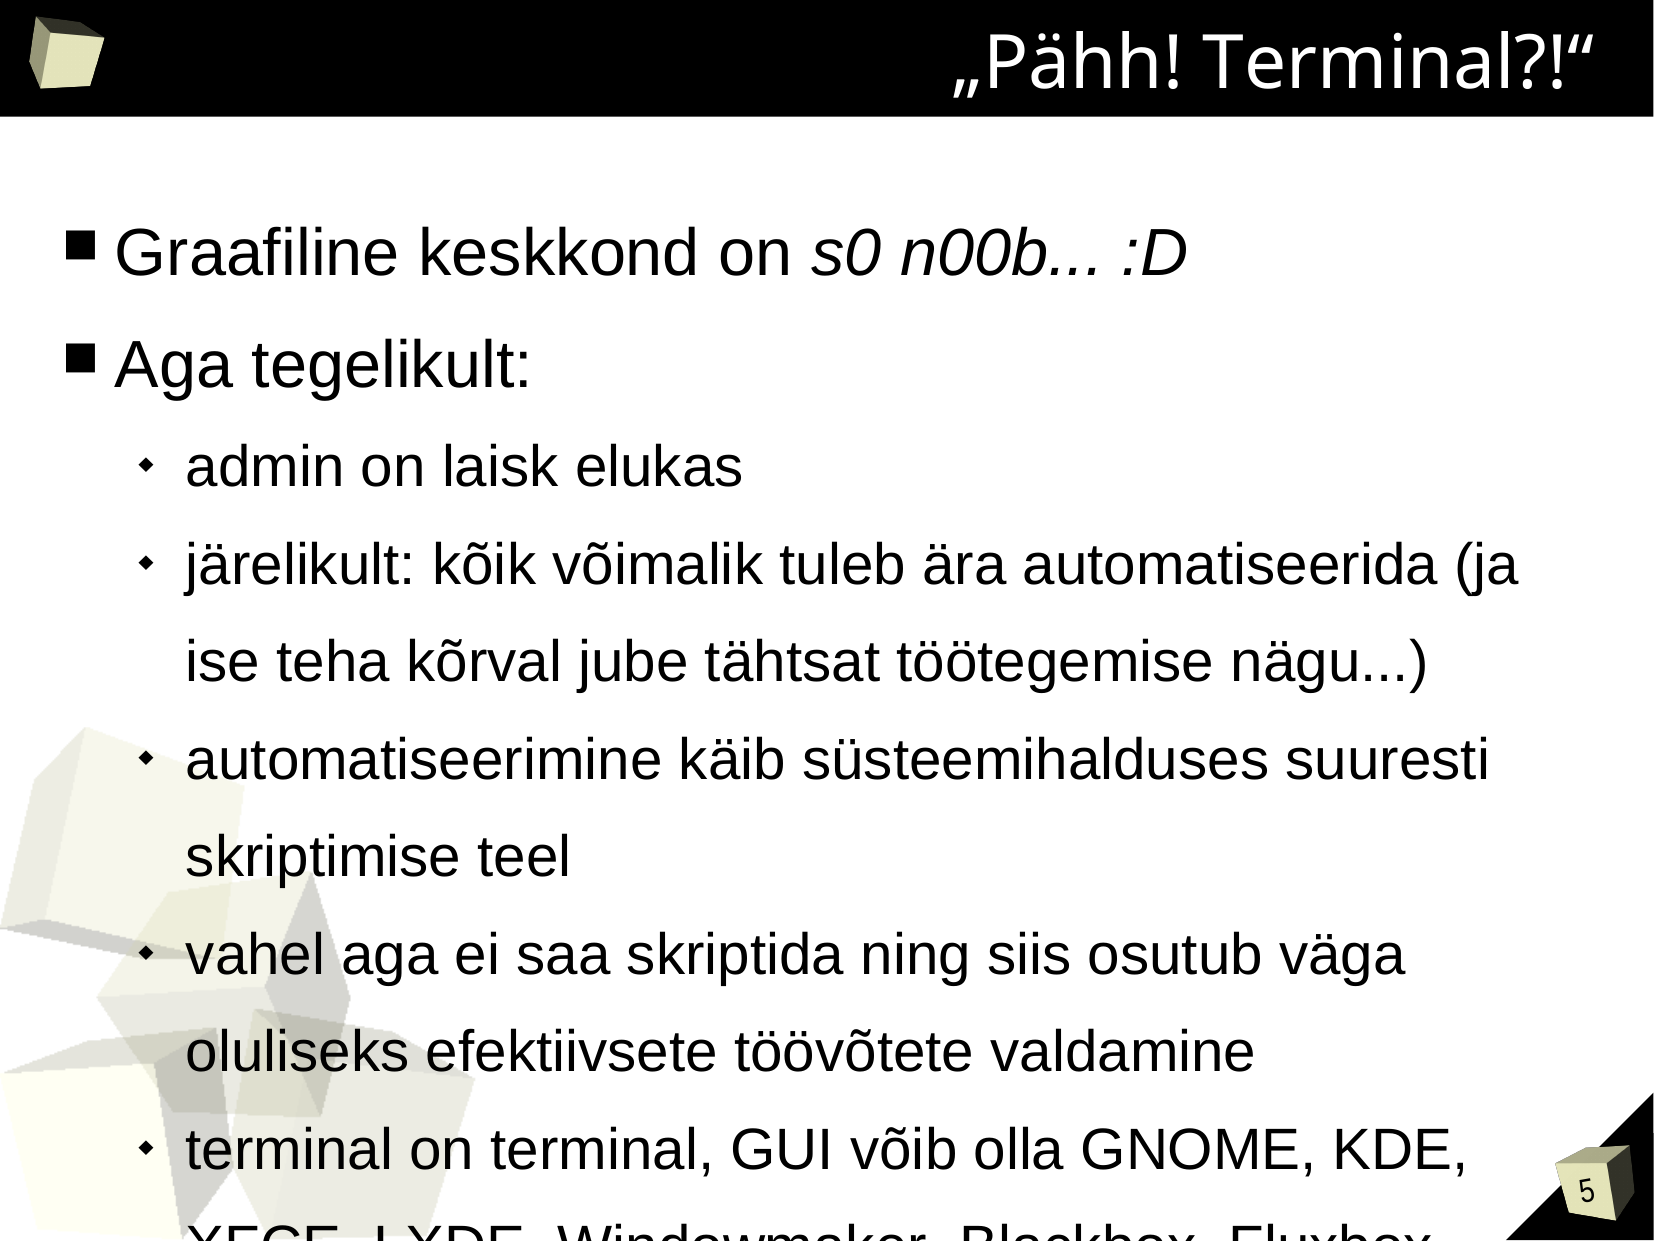

# „Pähh! Terminal?!“
Graafiline keskkond on s0 n00b... :D
Aga tegelikult:
admin on laisk elukas
järelikult: kõik võimalik tuleb ära automatiseerida (ja ise teha kõrval jube tähtsat töötegemise nägu...)
automatiseerimine käib süsteemihalduses suuresti skriptimise teel
vahel aga ei saa skriptida ning siis osutub väga oluliseks efektiivsete töövõtete valdamine
terminal on terminal, GUI võib olla GNOME, KDE, XFCE, LXDE, Windowmaker, Blackbox, Fluxbox....